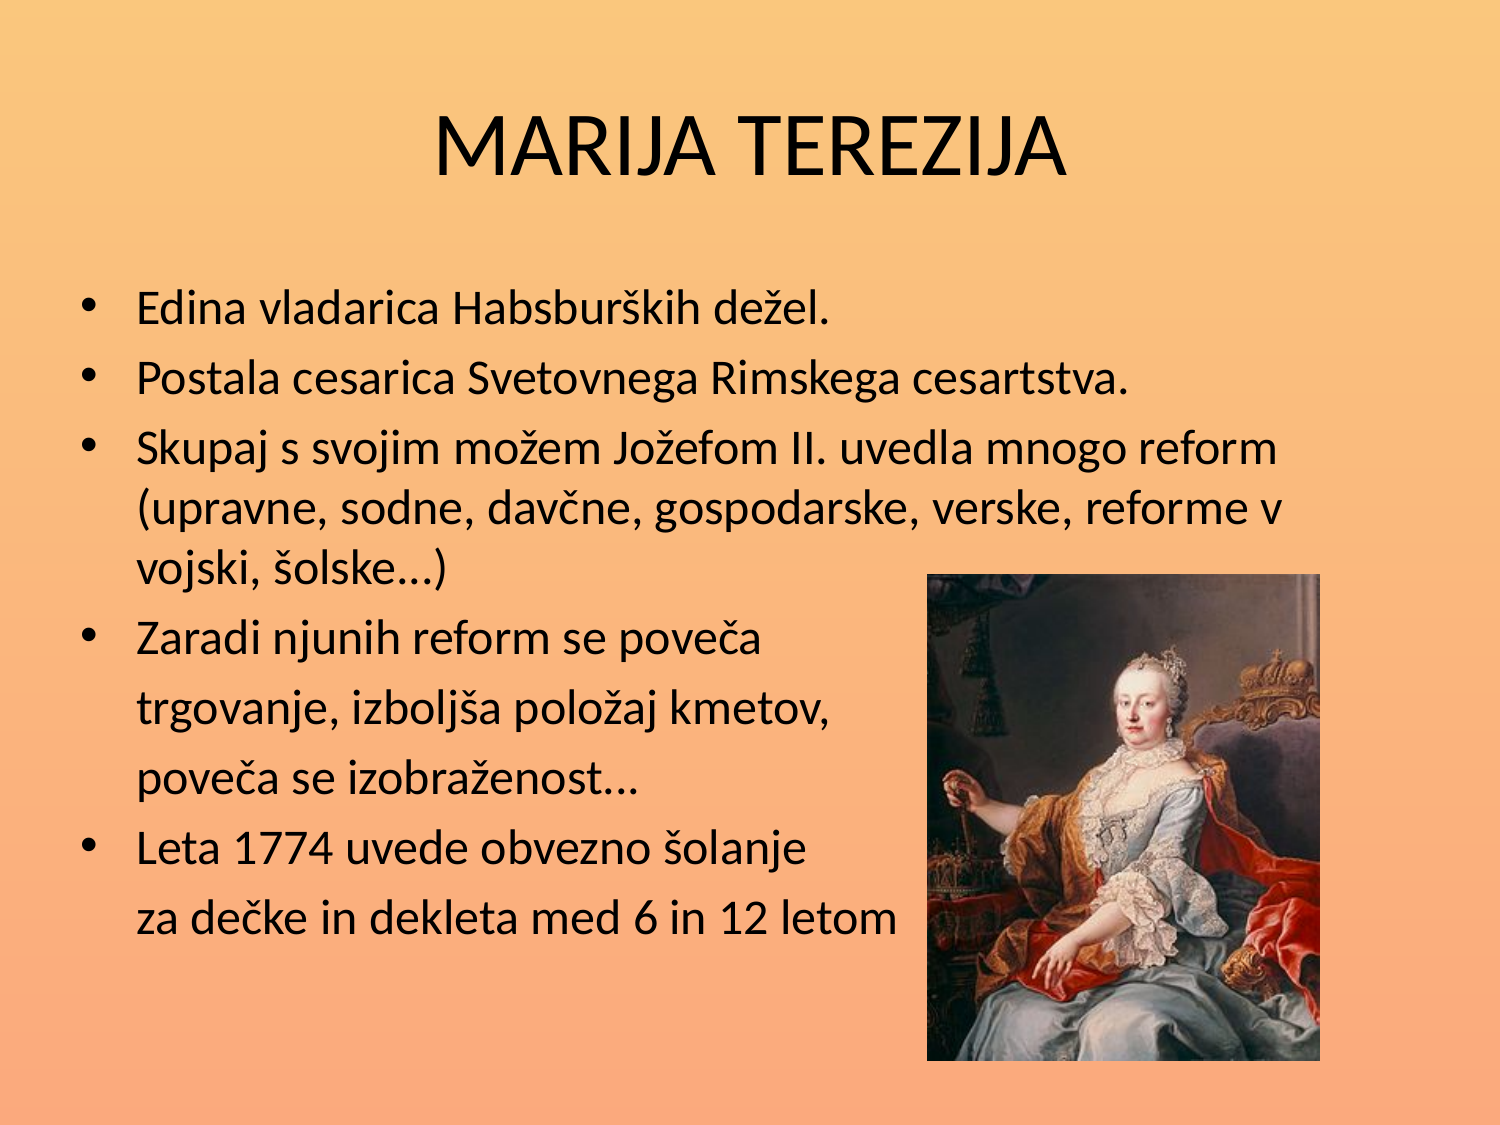

# MARIJA TEREZIJA
Edina vladarica Habsburških dežel.
Postala cesarica Svetovnega Rimskega cesartstva.
Skupaj s svojim možem Jožefom II. uvedla mnogo reform (upravne, sodne, davčne, gospodarske, verske, reforme v vojski, šolske...)
Zaradi njunih reform se poveča
 trgovanje, izboljša položaj kmetov,
 poveča se izobraženost...
Leta 1774 uvede obvezno šolanje
 za dečke in dekleta med 6 in 12 letom